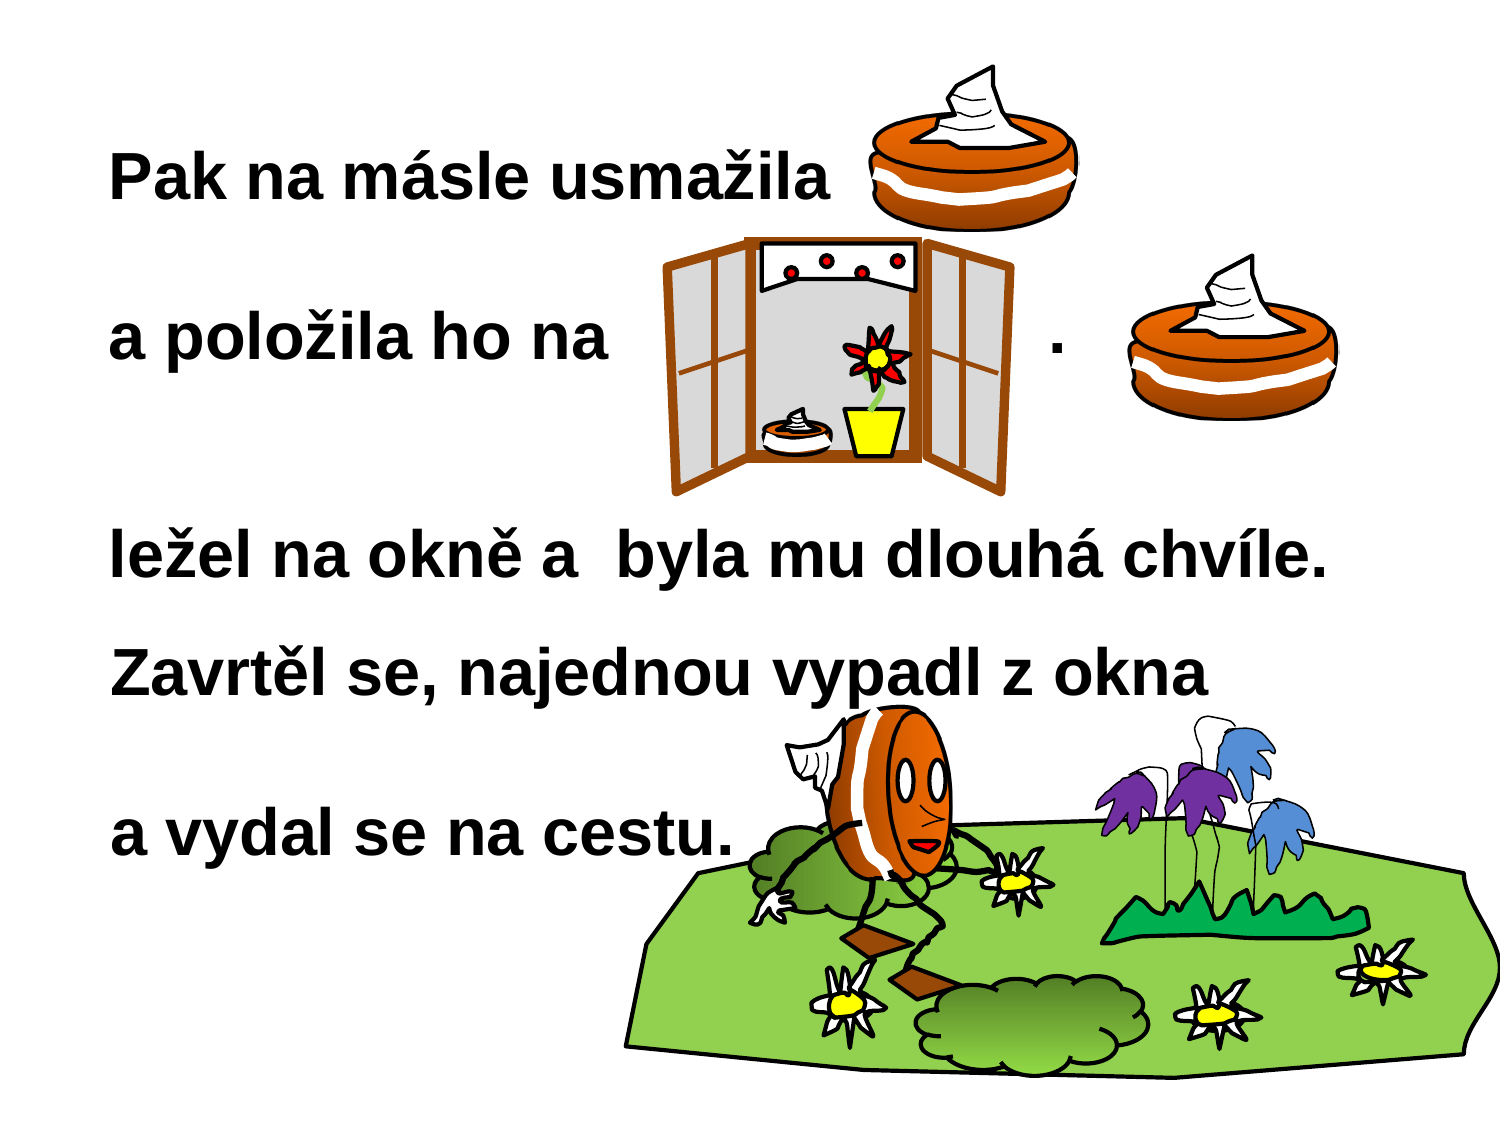

Pak na másle usmažila
a položila ho na
.
ležel na okně a byla mu dlouhá chvíle.
Zavrtěl se, najednou vypadl z okna
a vydal se na cestu.